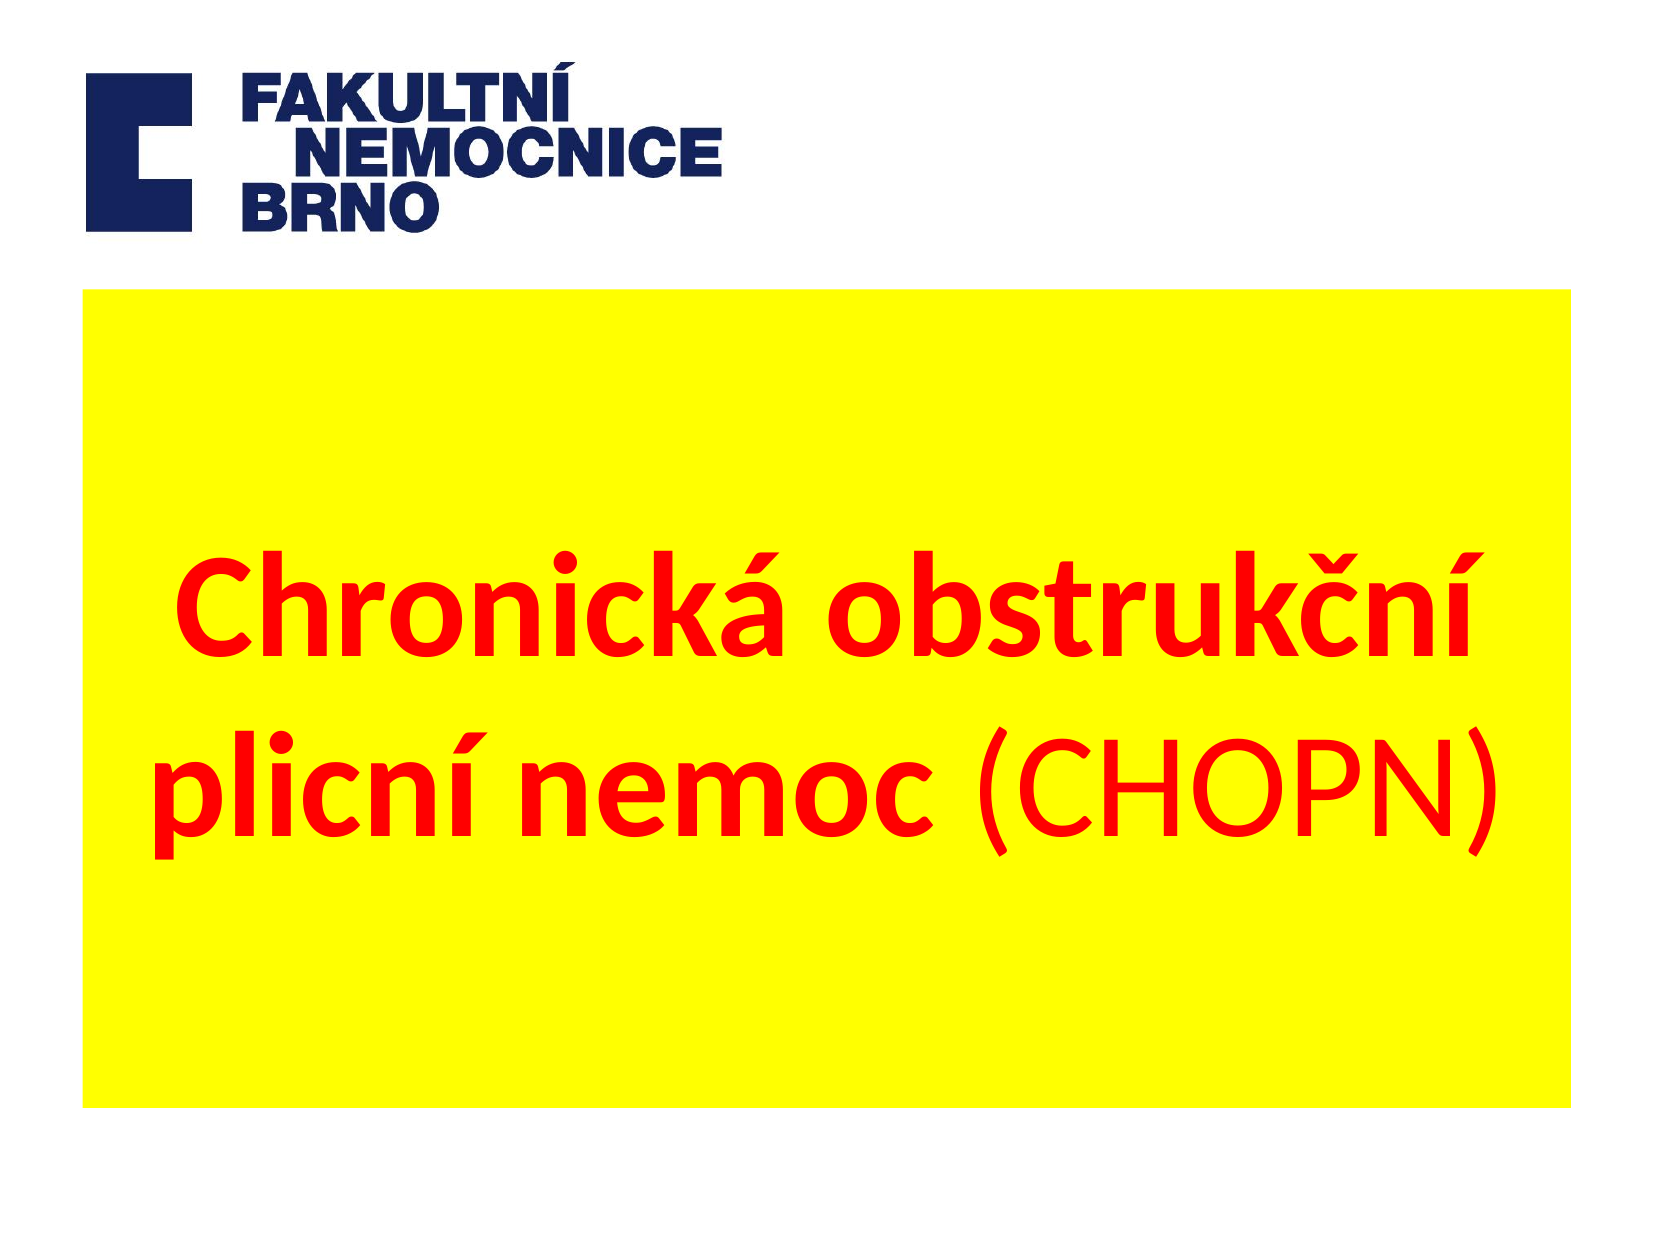

# Zdeněk Merta Klinika nemocí plicních a TB
Chronická obstrukční plicní nemoc (CHOPN)